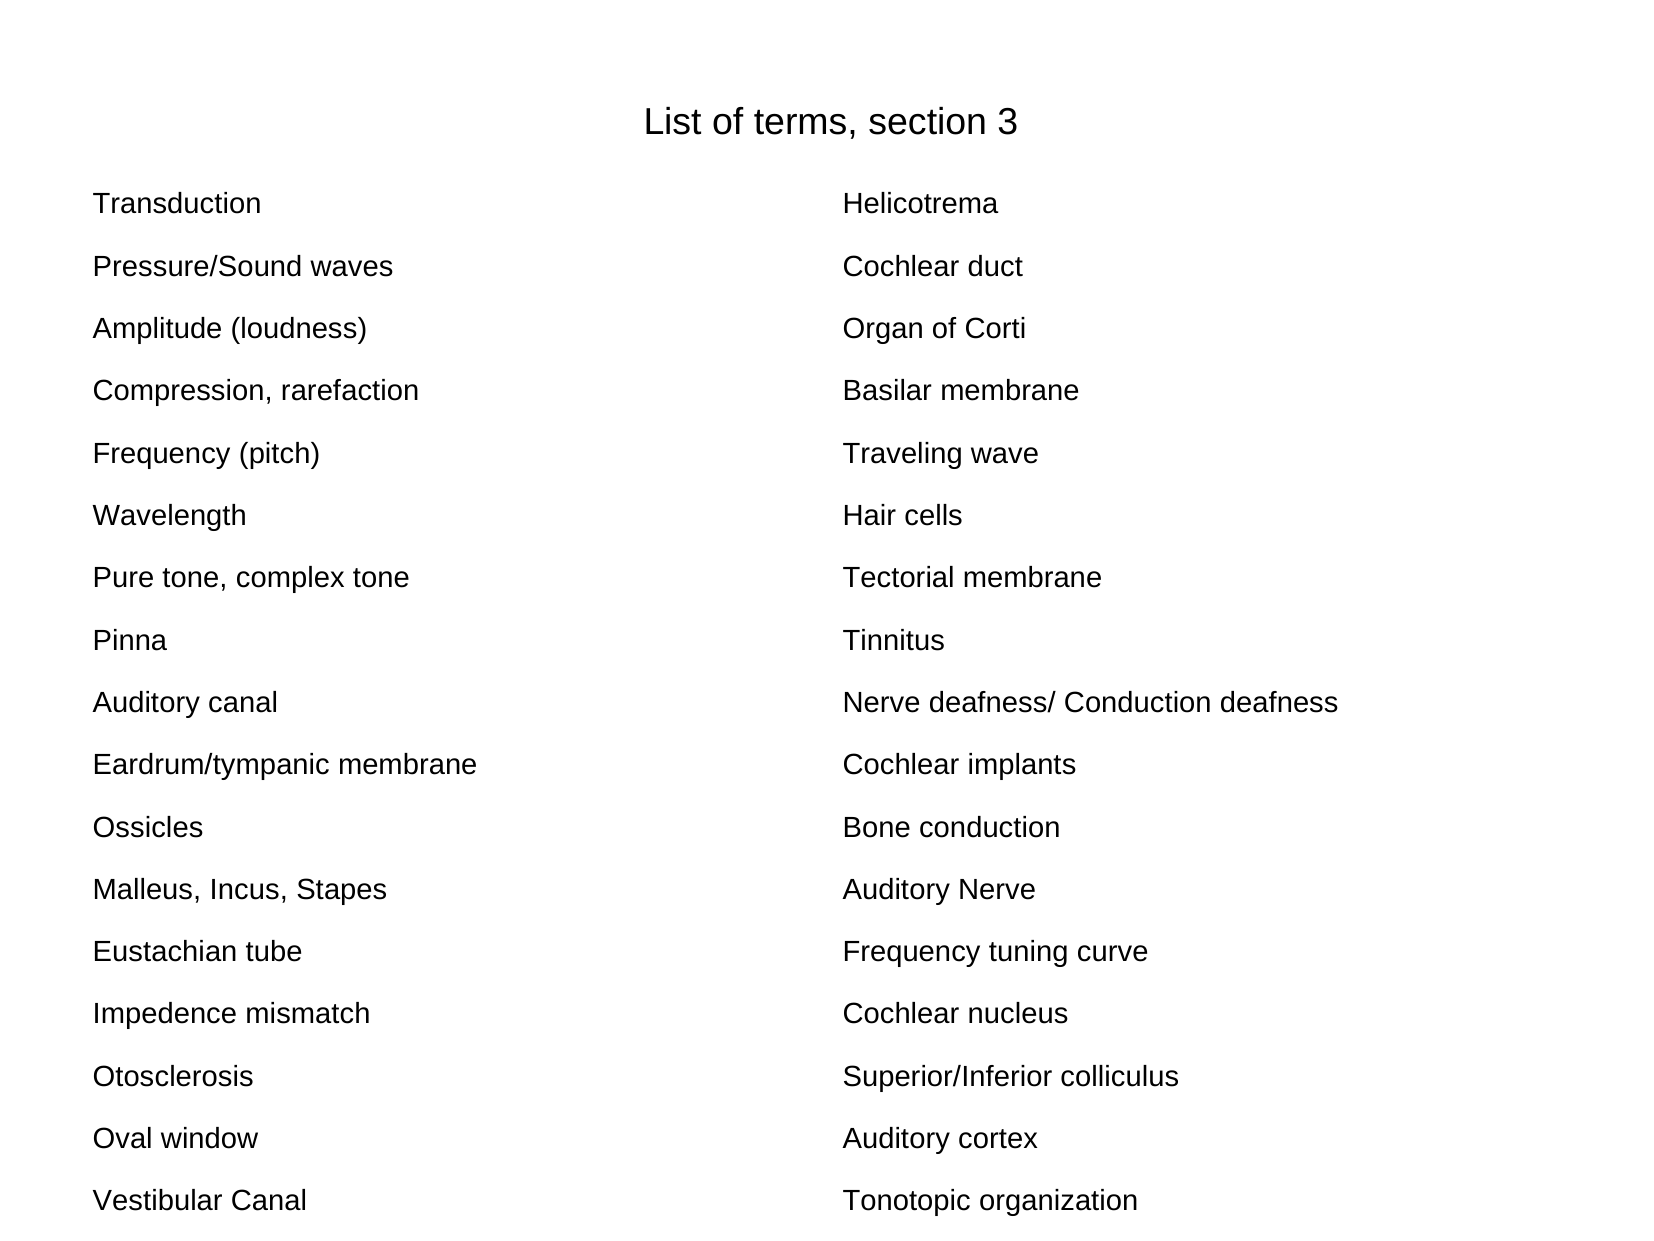

# List of terms, section 3
Transduction
Pressure/Sound waves
Amplitude (loudness)
Compression, rarefaction
Frequency (pitch)
Wavelength
Pure tone, complex tone
Pinna
Auditory canal
Eardrum/tympanic membrane
Ossicles
Malleus, Incus, Stapes
Eustachian tube
Impedence mismatch
Otosclerosis
Oval window
Vestibular Canal
Helicotrema
Cochlear duct
Organ of Corti
Basilar membrane
Traveling wave
Hair cells
Tectorial membrane
Tinnitus
Nerve deafness/ Conduction deafness
Cochlear implants
Bone conduction
Auditory Nerve
Frequency tuning curve
Cochlear nucleus
Superior/Inferior colliculus
Auditory cortex
Tonotopic organization